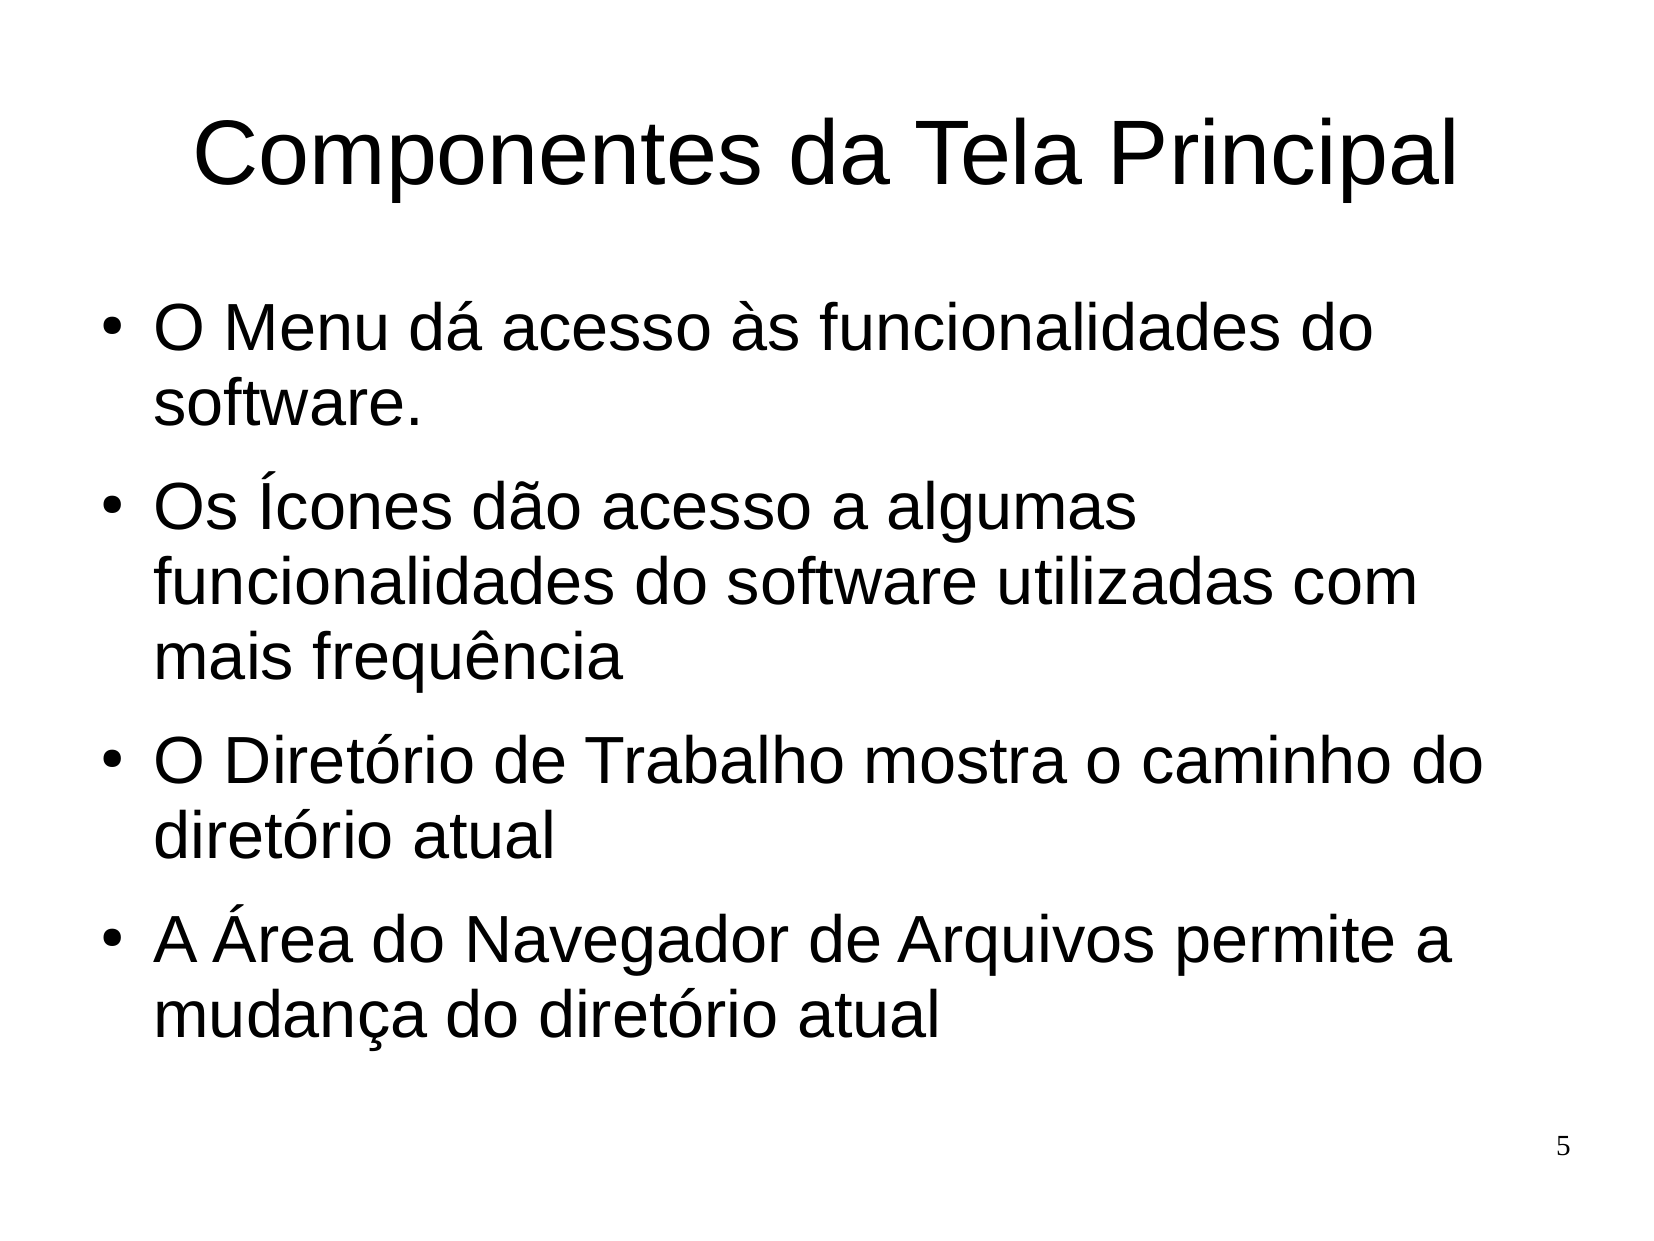

# Componentes da Tela Principal
O Menu dá acesso às funcionalidades do software.
Os Ícones dão acesso a algumas funcionalidades do software utilizadas com mais frequência
O Diretório de Trabalho mostra o caminho do diretório atual
A Área do Navegador de Arquivos permite a mudança do diretório atual
5